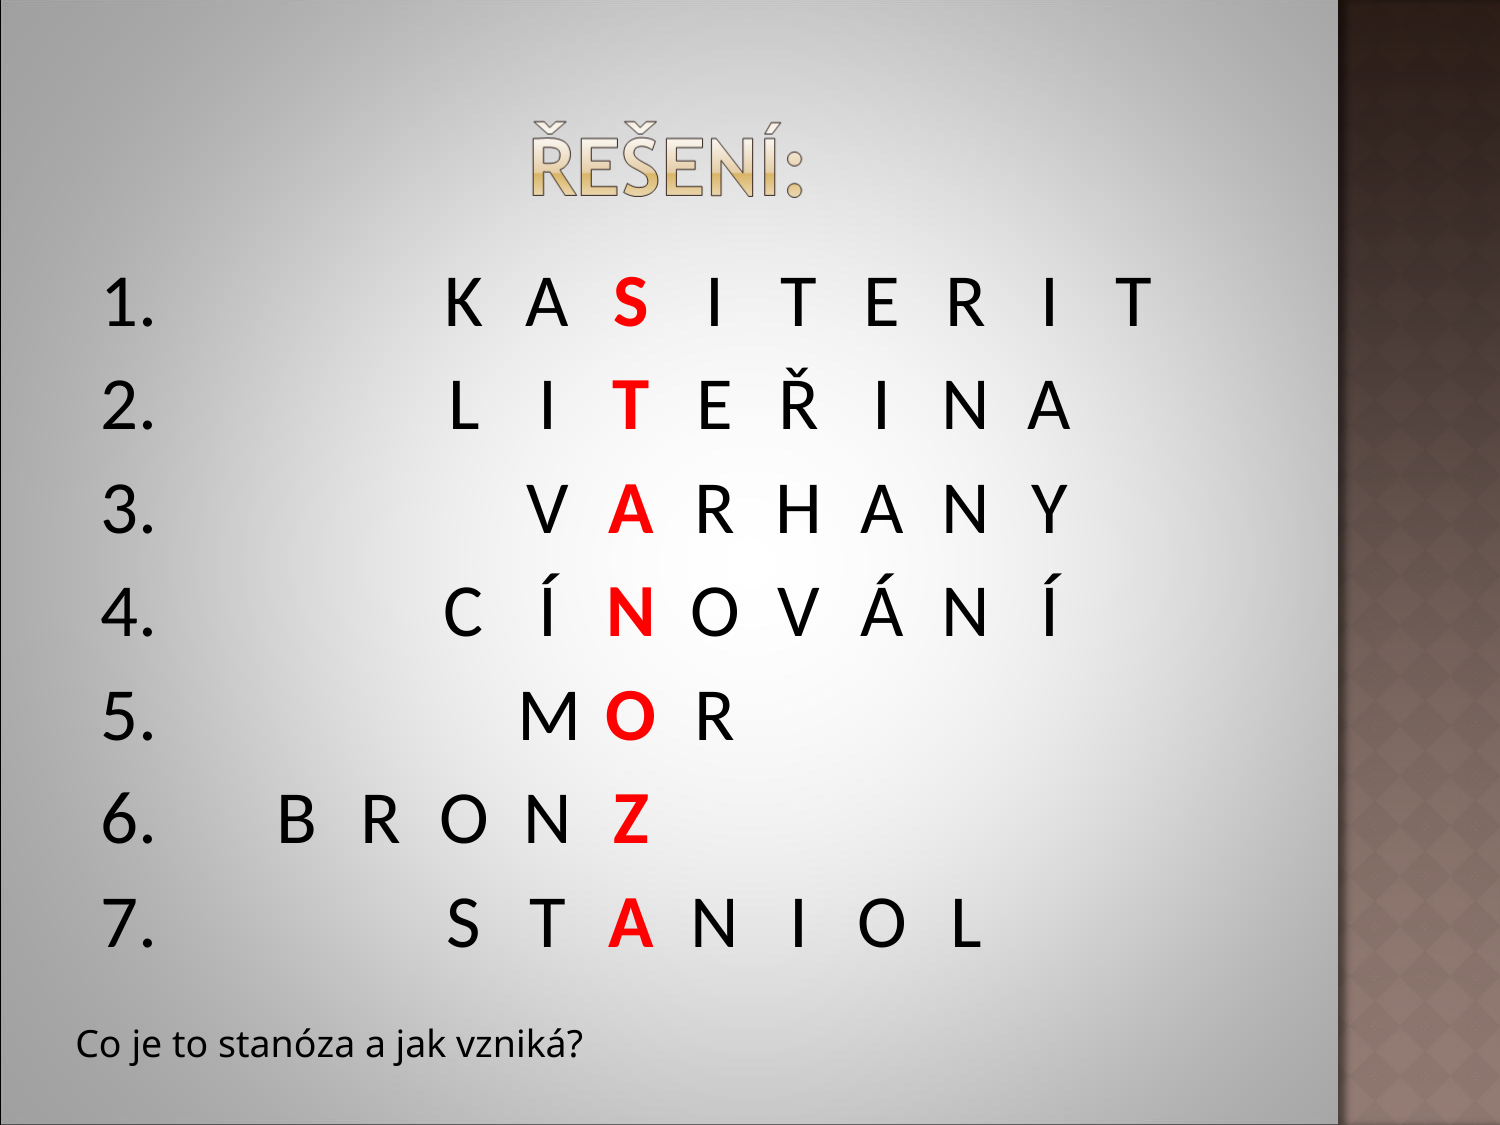

| 1. | | | | K | A | S | I | T | E | R | I | T |
| --- | --- | --- | --- | --- | --- | --- | --- | --- | --- | --- | --- | --- |
| 2. | | | | L | I | T | E | Ř | I | N | A | |
| 3. | | | | | V | A | R | H | A | N | Y | |
| 4. | | | | C | Í | N | O | V | Á | N | Í | |
| 5. | | | | | M | O | R | | | | | |
| 6. | | B | R | O | N | Z | | | | | | |
| 7. | | | | S | T | A | N | I | O | L | | |
Co je to stanóza a jak vzniká?